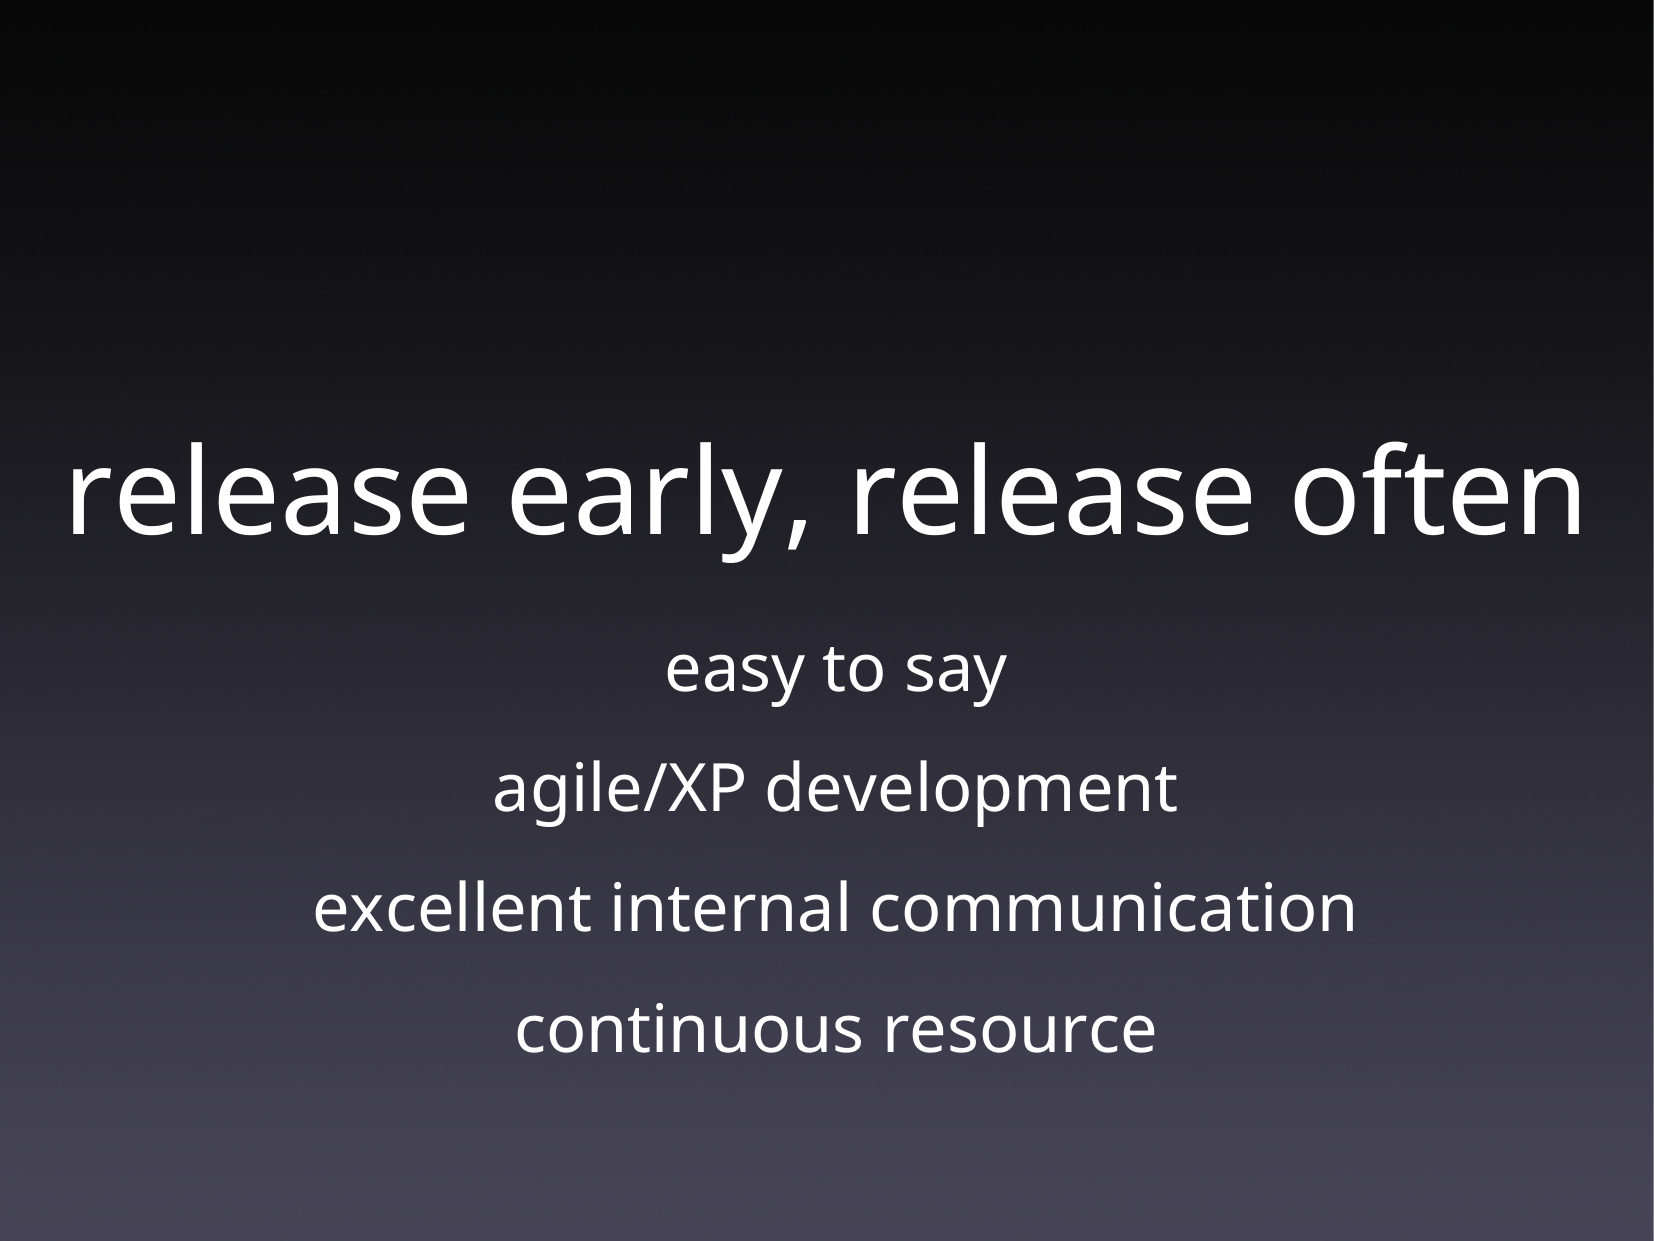

# release early, release often
easy to say
agile/XP development
excellent internal communication
continuous resource